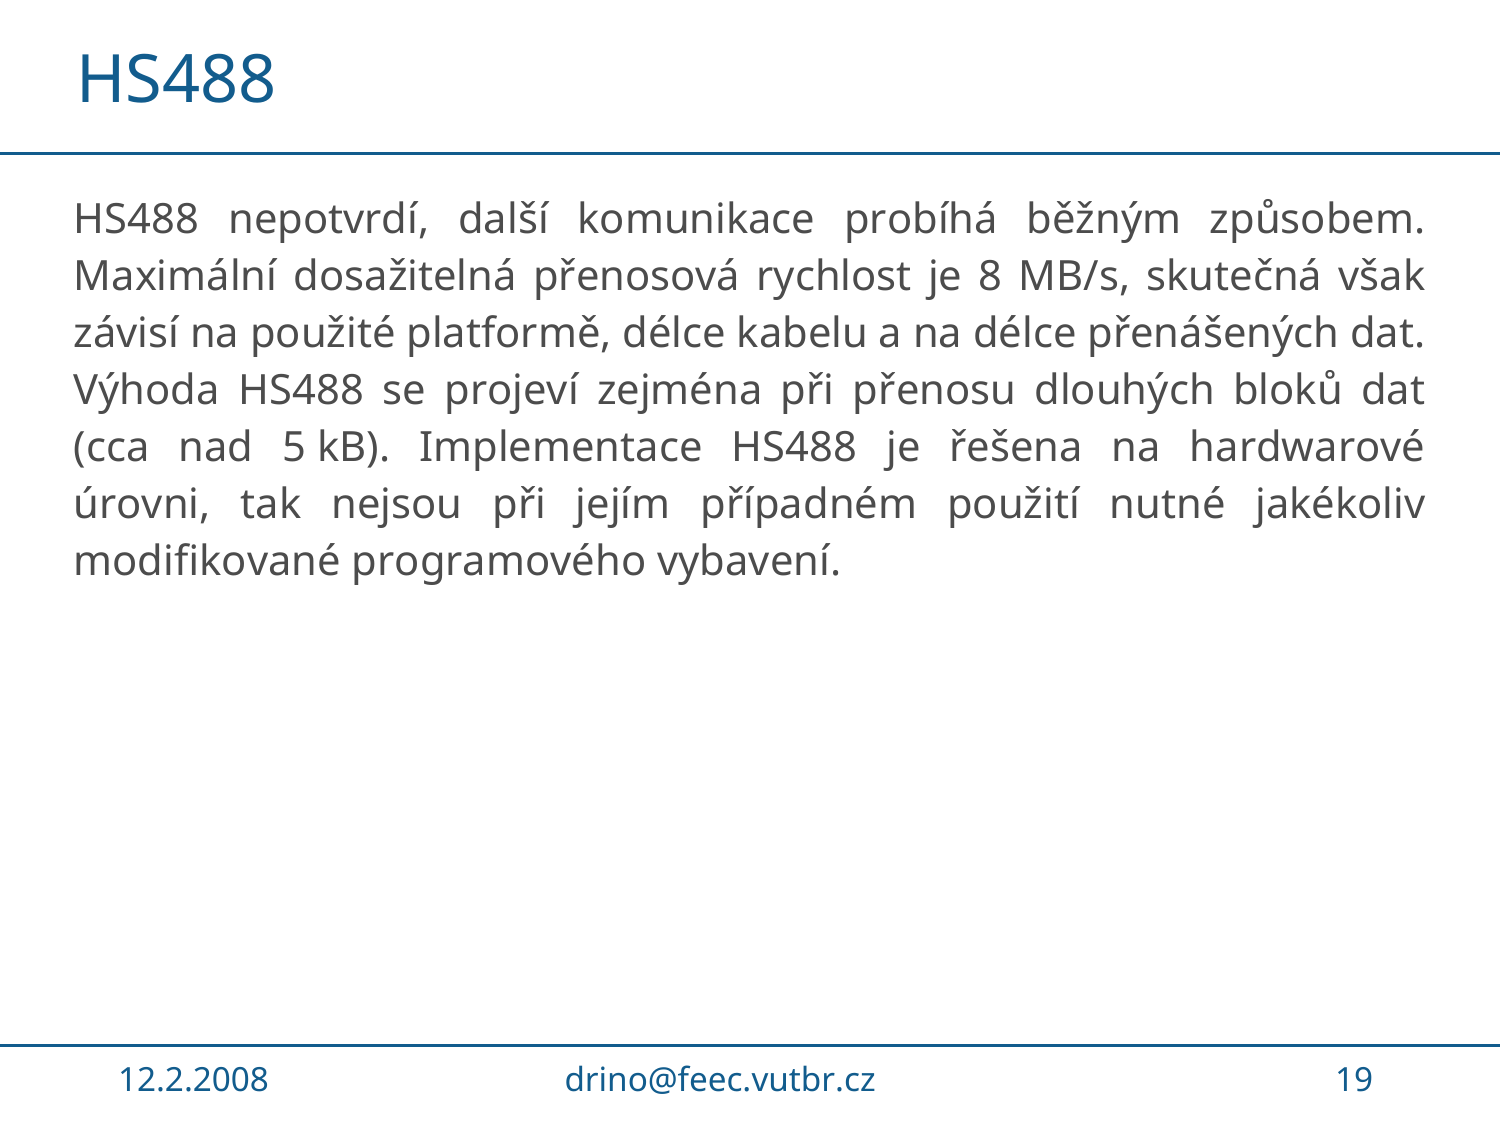

# HS488
HS488 nepotvrdí, další komunikace probíhá běžným způsobem. Maximální dosažitelná přenosová rychlost je 8 MB/s, skutečná však závisí na použité platformě, délce kabelu a na délce přenášených dat. Výhoda HS488 se projeví zejména při přenosu dlouhých bloků dat (cca nad 5 kB). Implementace HS488 je řešena na hardwarové úrovni, tak nejsou při jejím případném použití nutné jakékoliv modifikované programového vybavení.
12.2.2008
drino@feec.vutbr.cz